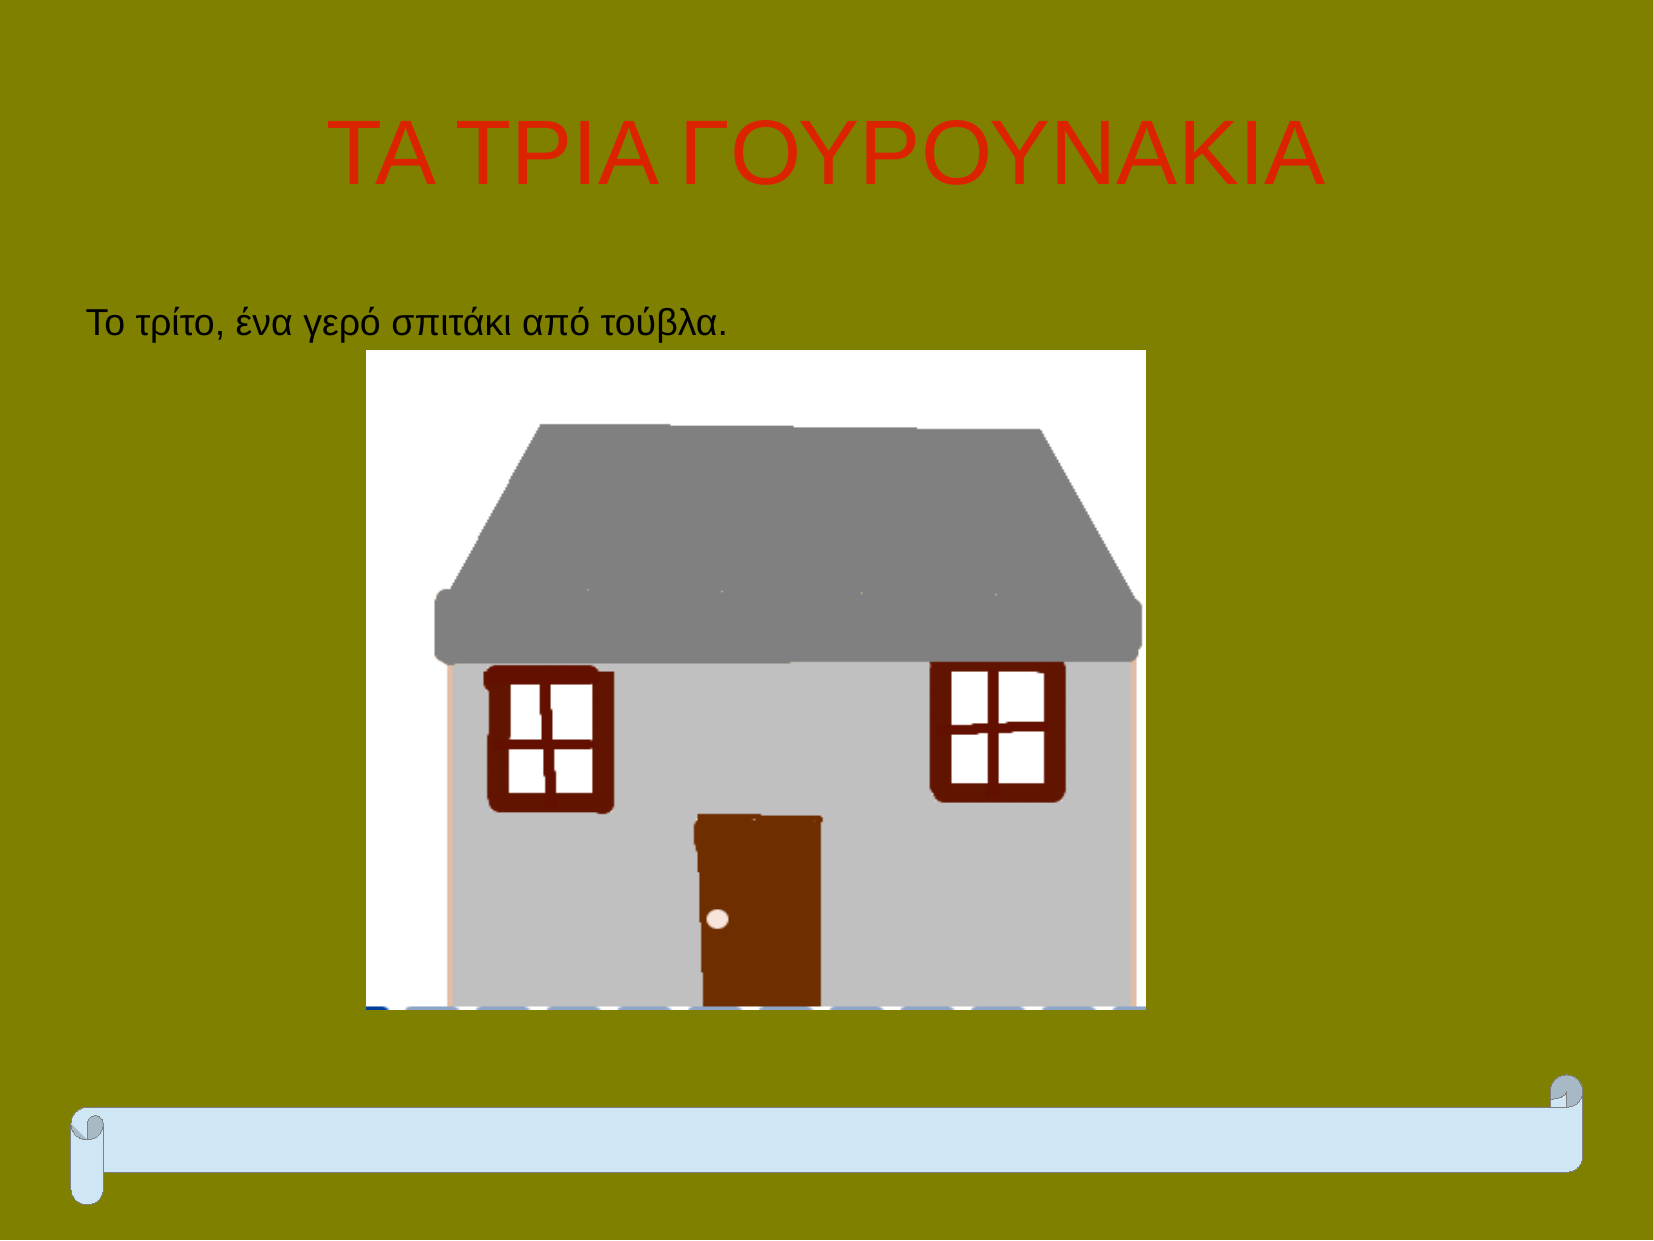

# ΤΑ ΤΡΙΑ ΓΟΥΡΟΥΝΑΚΙΑ
Το τρίτο, ένα γερό σπιτάκι από τούβλα.